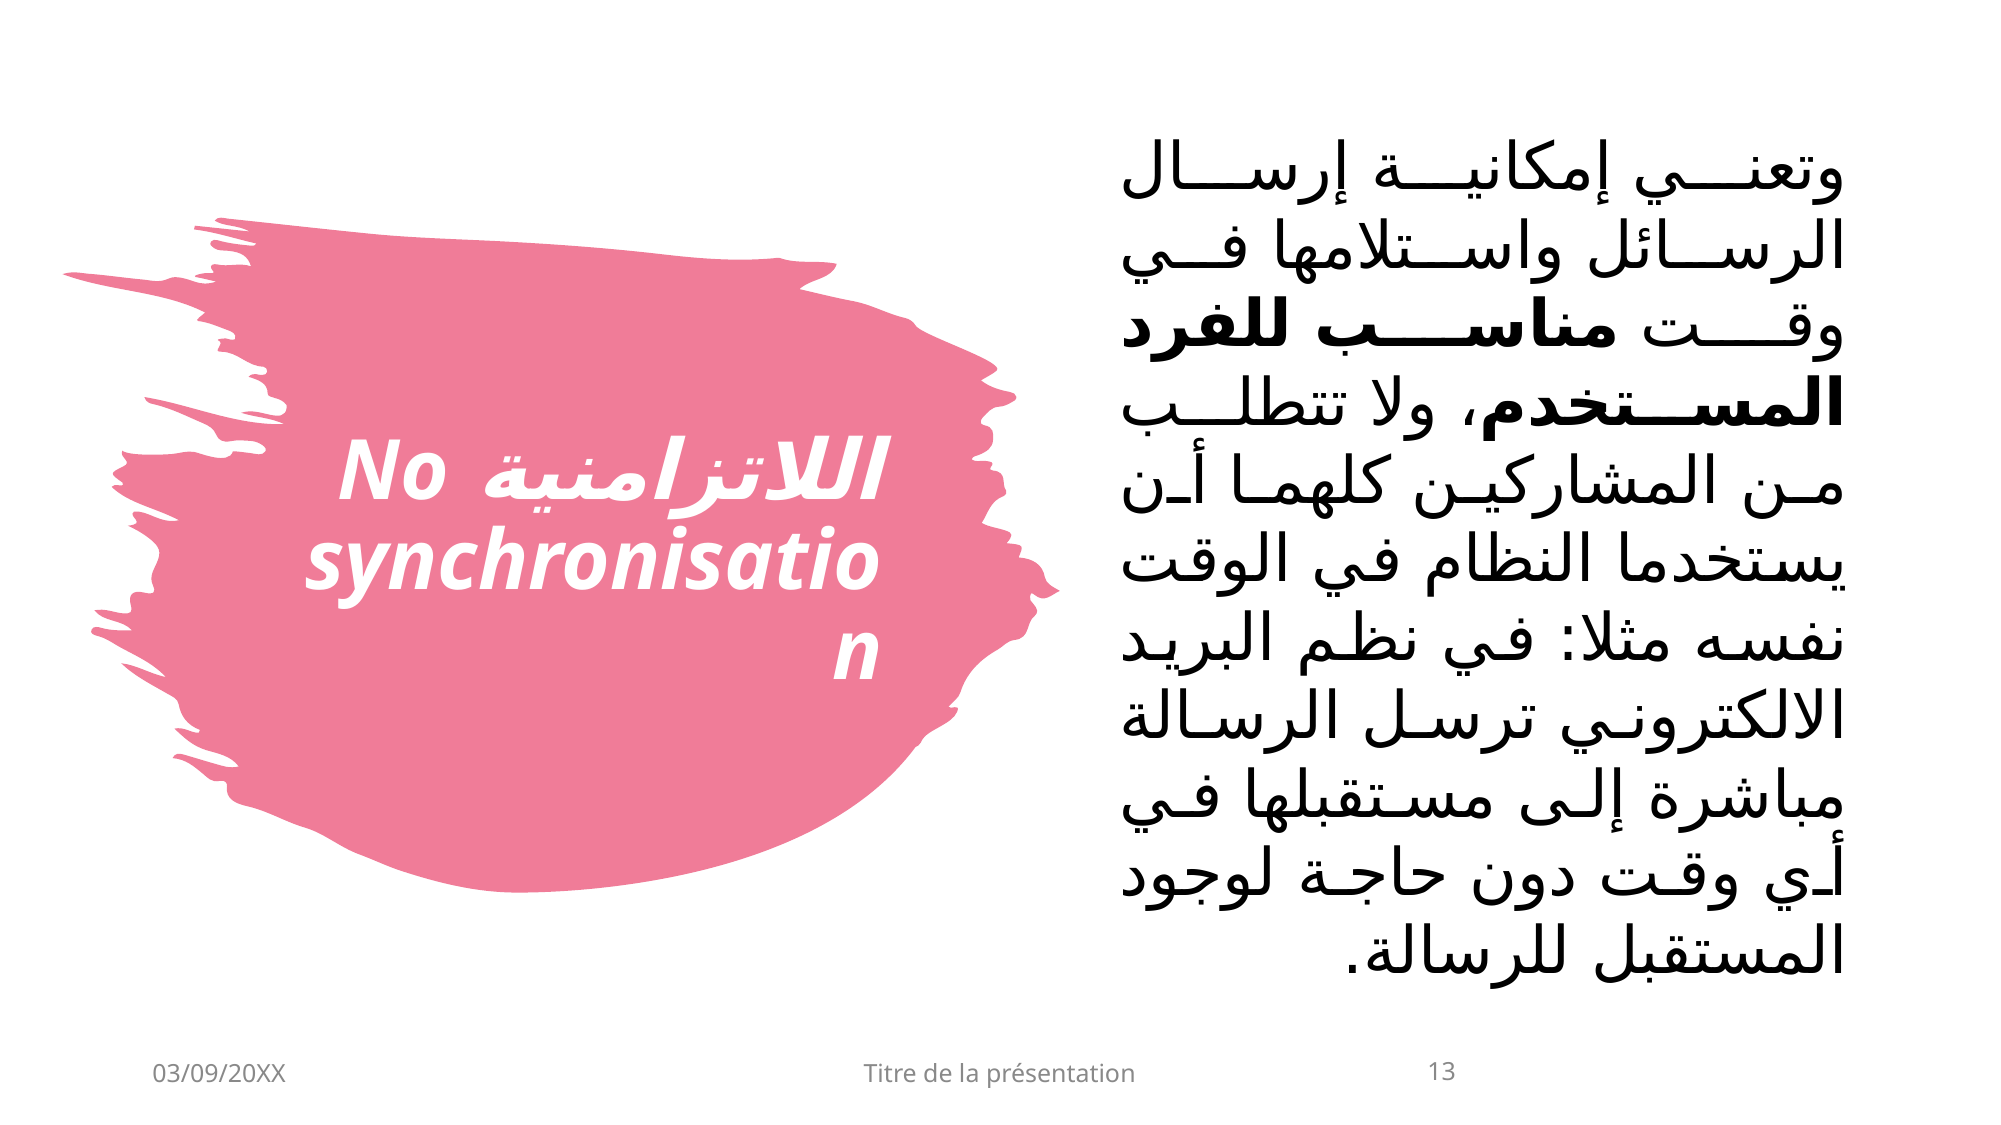

وتعني إمكانية إرسال الرسائل واستلامها في وقت مناسب للفرد المستخدم، ولا تتطلب من المشاركين كلهما أن يستخدما النظام في الوقت نفسه مثلا: في نظم البريد الالكتروني ترسل الرسالة مباشرة إلى مستقبلها في أي وقت دون حاجة لوجود المستقبل للرسالة.
# اللاتزامنية No synchronisation
03/09/20XX
Titre de la présentation